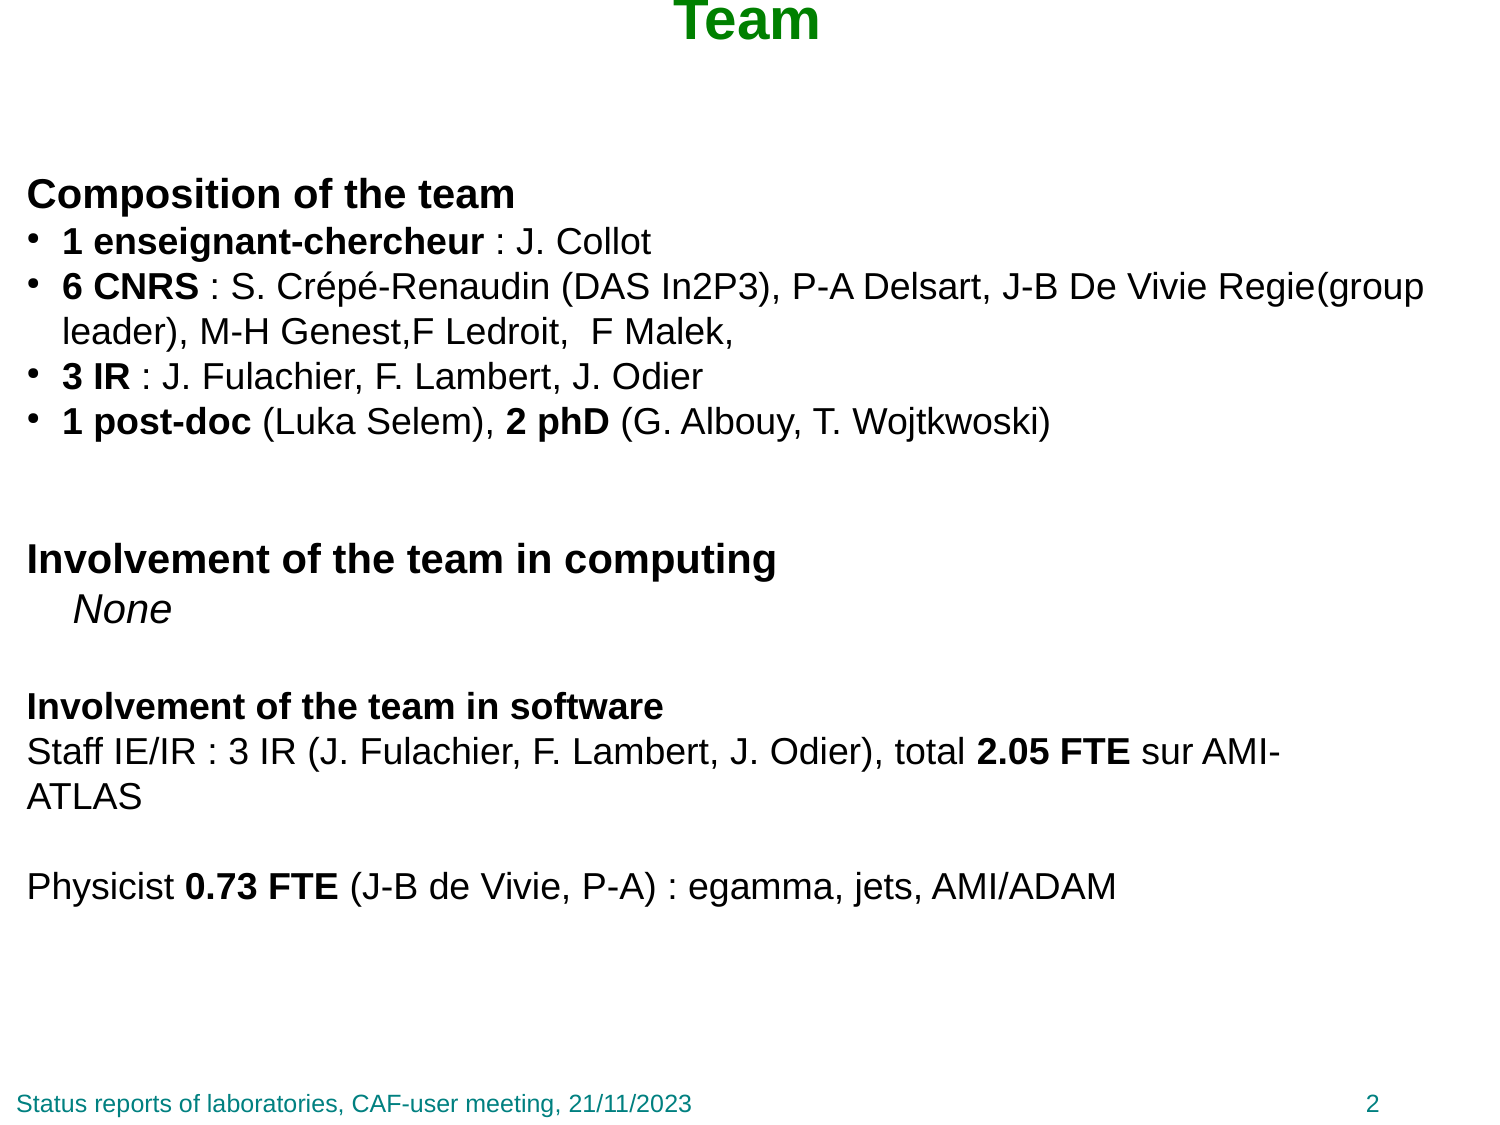

Team
Composition of the team
1 enseignant-chercheur : J. Collot
6 CNRS : S. Crépé-Renaudin (DAS In2P3), P-A Delsart, J-B De Vivie Regie(group leader), M-H Genest,F Ledroit, F Malek,
3 IR : J. Fulachier, F. Lambert, J. Odier
1 post-doc (Luka Selem), 2 phD (G. Albouy, T. Wojtkwoski)
Involvement of the team in computing
 None
Involvement of the team in software
Staff IE/IR : 3 IR (J. Fulachier, F. Lambert, J. Odier), total 2.05 FTE sur AMI-
ATLAS
Physicist 0.73 FTE (J-B de Vivie, P-A) : egamma, jets, AMI/ADAM